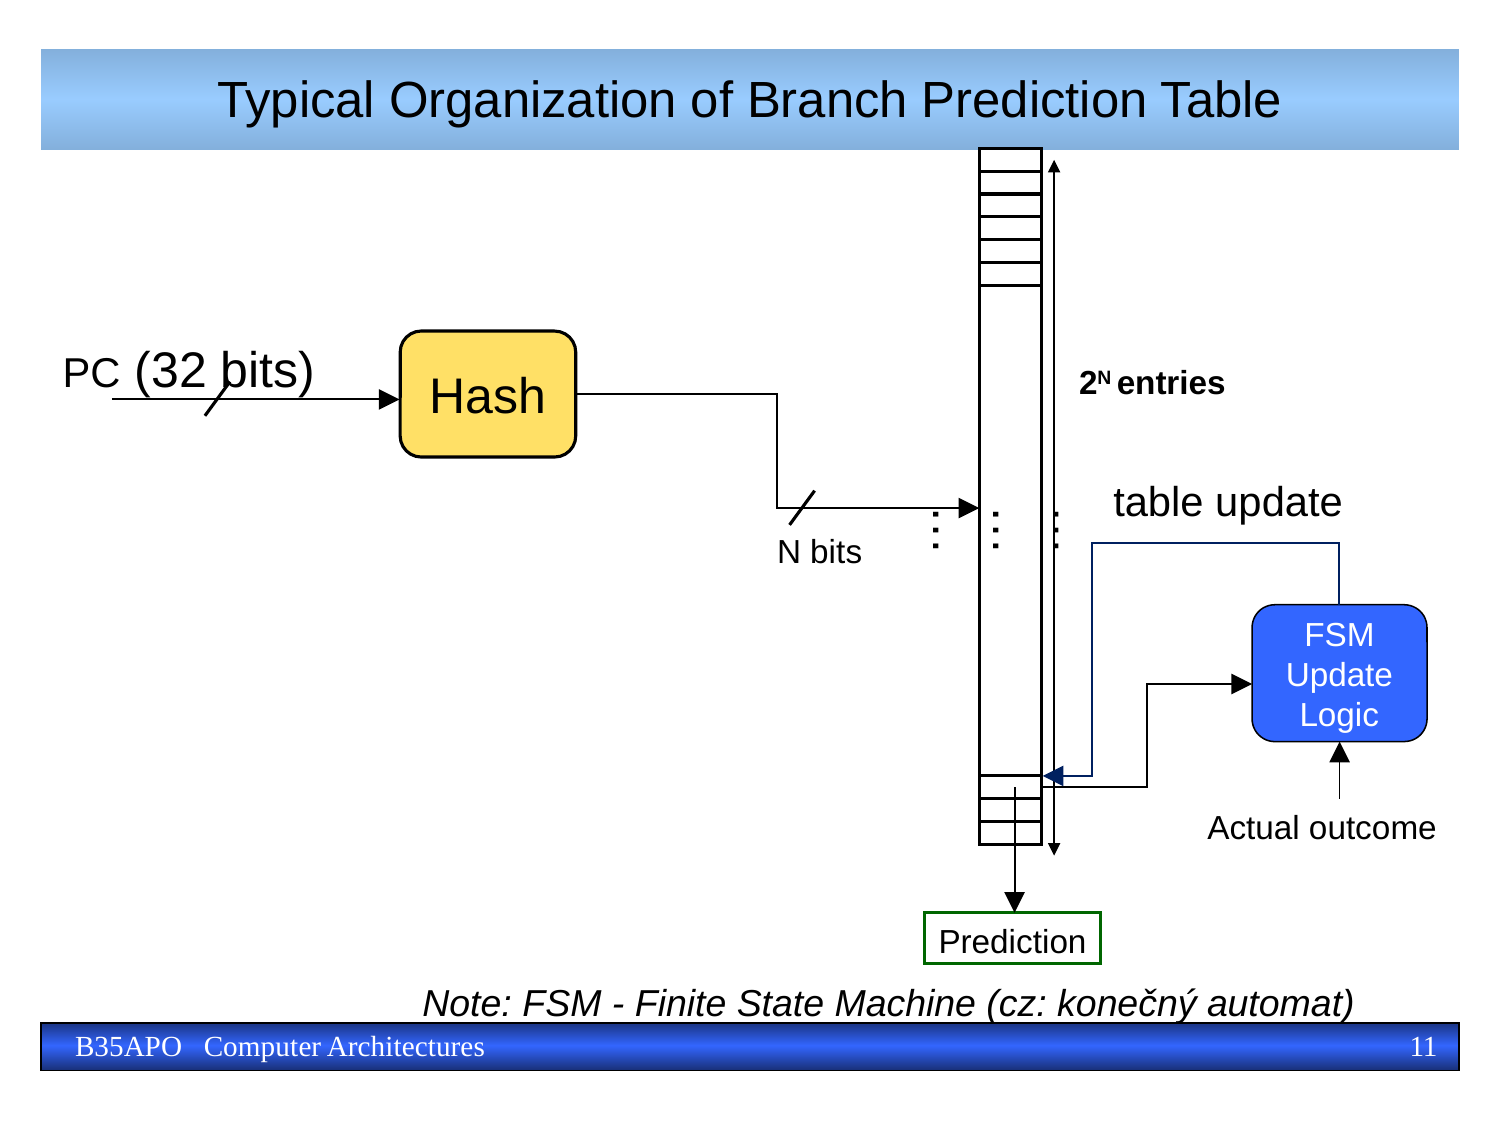

# Typical Organization of Branch Prediction Table
PC (32 bits)
Hash
2N entries
………
table update
N bits
FSM
Update
Logic
Actual outcome
Prediction
Note: FSM - Finite State Machine (cz: konečný automat)
B35APO Computer Architectures
11